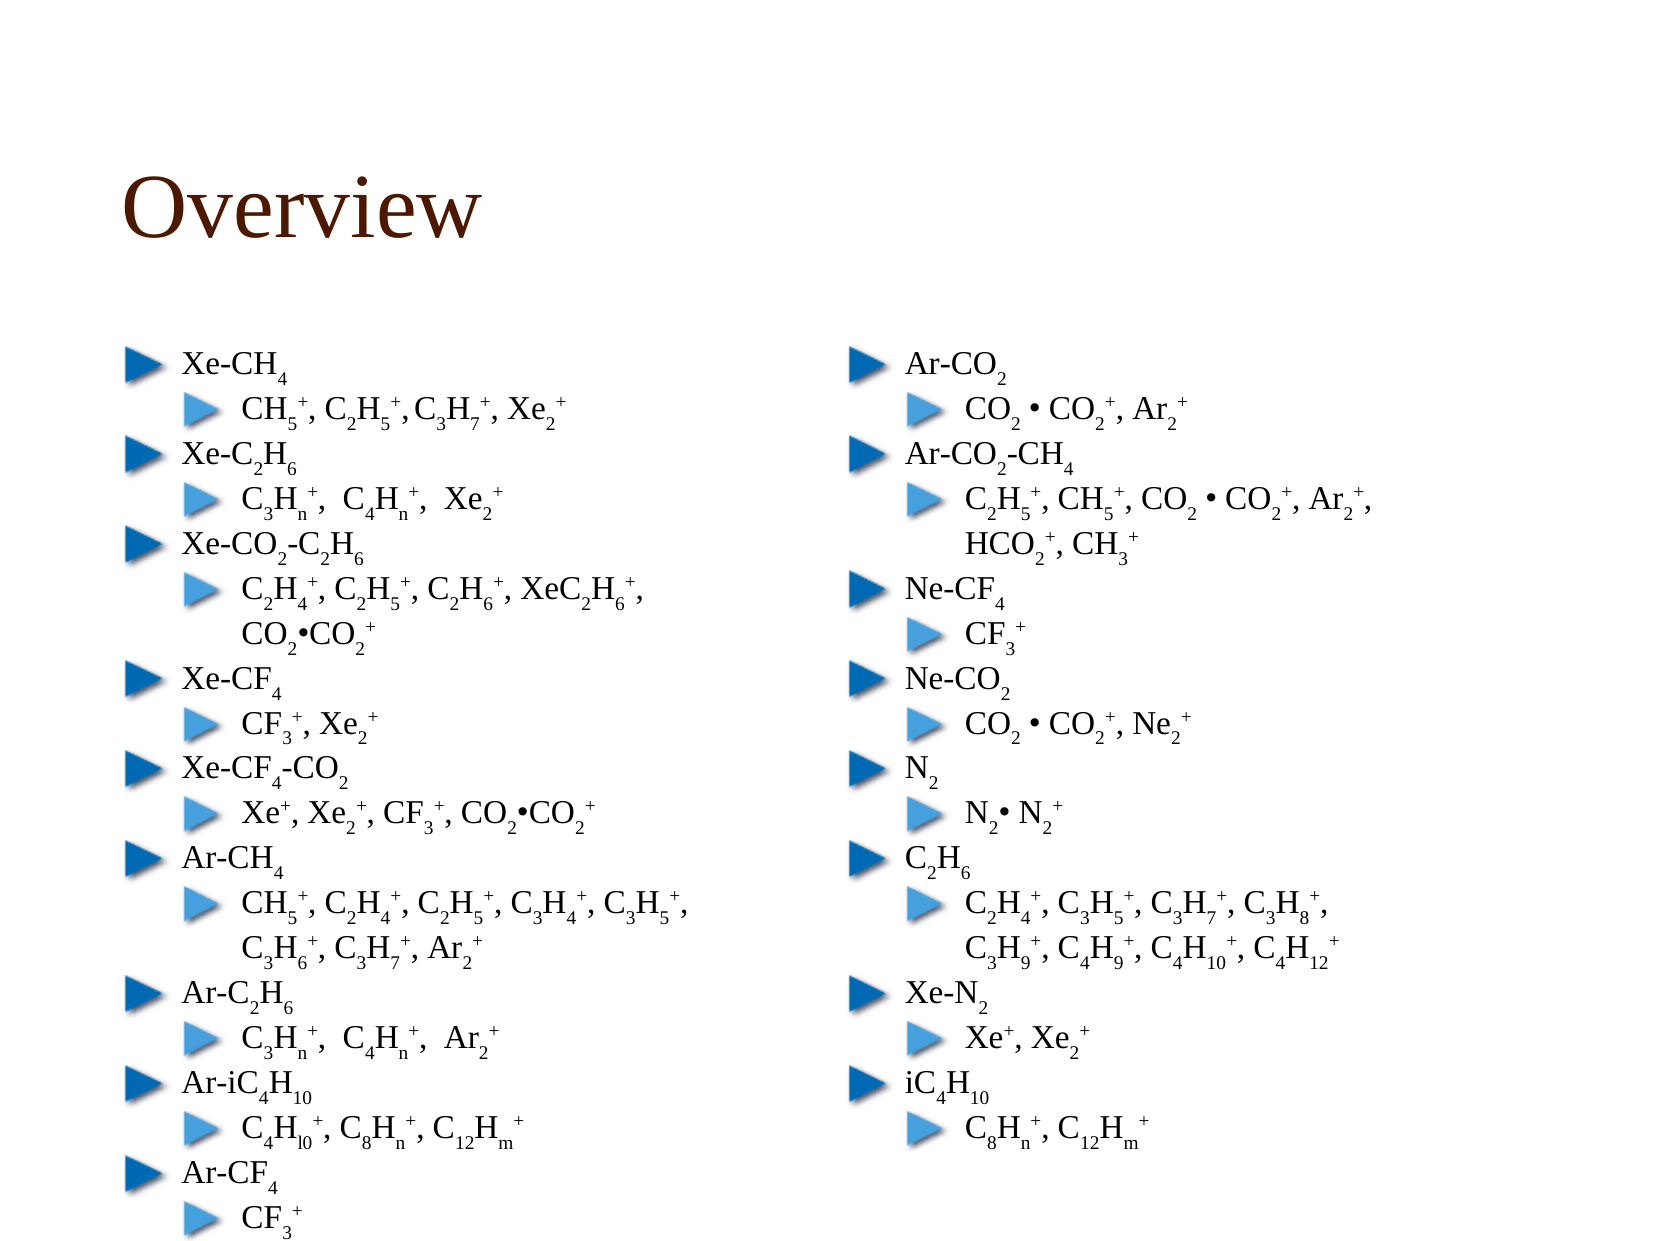

# Overview
Xe-CH4
CH5+, C2H5+, C3H7+, Xe2+
Xe-C2H6
C3Hn+, C4Hn+, Xe2+
Xe-CO2-C2H6
C2H4+, C2H5+, C2H6+, XeC2H6+, CO2CO2+
Xe-CF4
CF3+, Xe2+
Xe-CF4-CO2
Xe+, Xe2+, CF3+, CO2CO2+
Ar-CH4
CH5+, C2H4+, C2H5+, C3H4+, C3H5+, C3H6+, C3H7+, Ar2+
Ar-C2H6
C3Hn+, C4Hn+, Ar2+
Ar-iC4H10
C4Hl0+, C8Hn+, C12Hm+
Ar-CF4
CF3+
Ar-CO2
CO2  CO2+, Ar2+
Ar-CO2-CH4
C2H5+, CH5+, CO2  CO2+, Ar2+, HCO2+, CH3+
Ne-CF4
CF3+
Ne-CO2
CO2  CO2+, Ne2+
N2
N2 N2+
C2H6
C2H4+, C3H5+, C3H7+, C3H8+, C3H9+, C4H9+, C4H10+, C4H12+
Xe-N2
Xe+, Xe2+
iC4H10
C8Hn+, C12Hm+